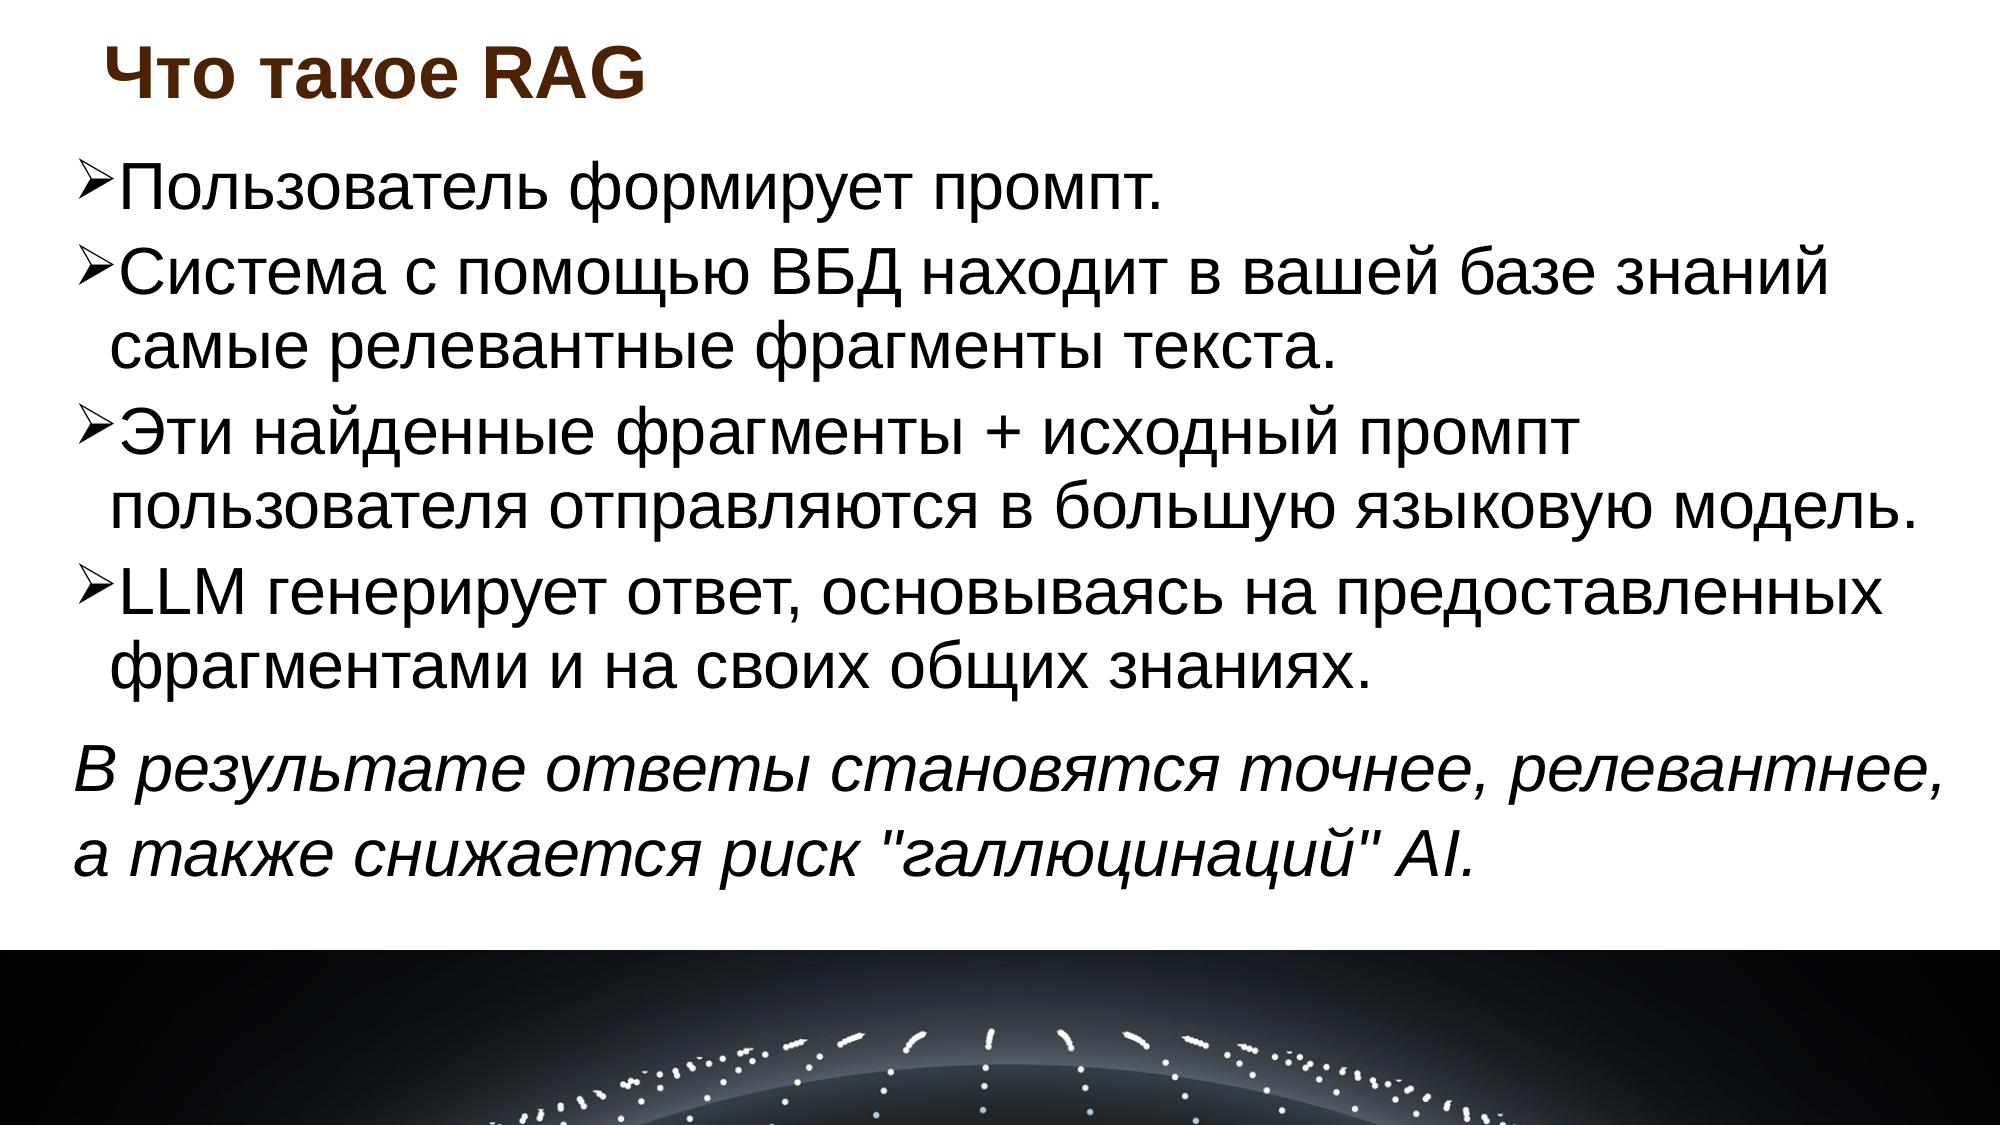

Что такое RAG
Пользователь формирует промпт.
Система с помощью ВБД находит в вашей базе знаний самые релевантные фрагменты текста.
Эти найденные фрагменты + исходный промпт пользователя отправляются в большую языковую модель.
LLM генерирует ответ, основываясь на предоставленных фрагментами и на своих общих знаниях.
В результате ответы становятся точнее, релевантнее, а также снижается риск "галлюцинаций" AI.